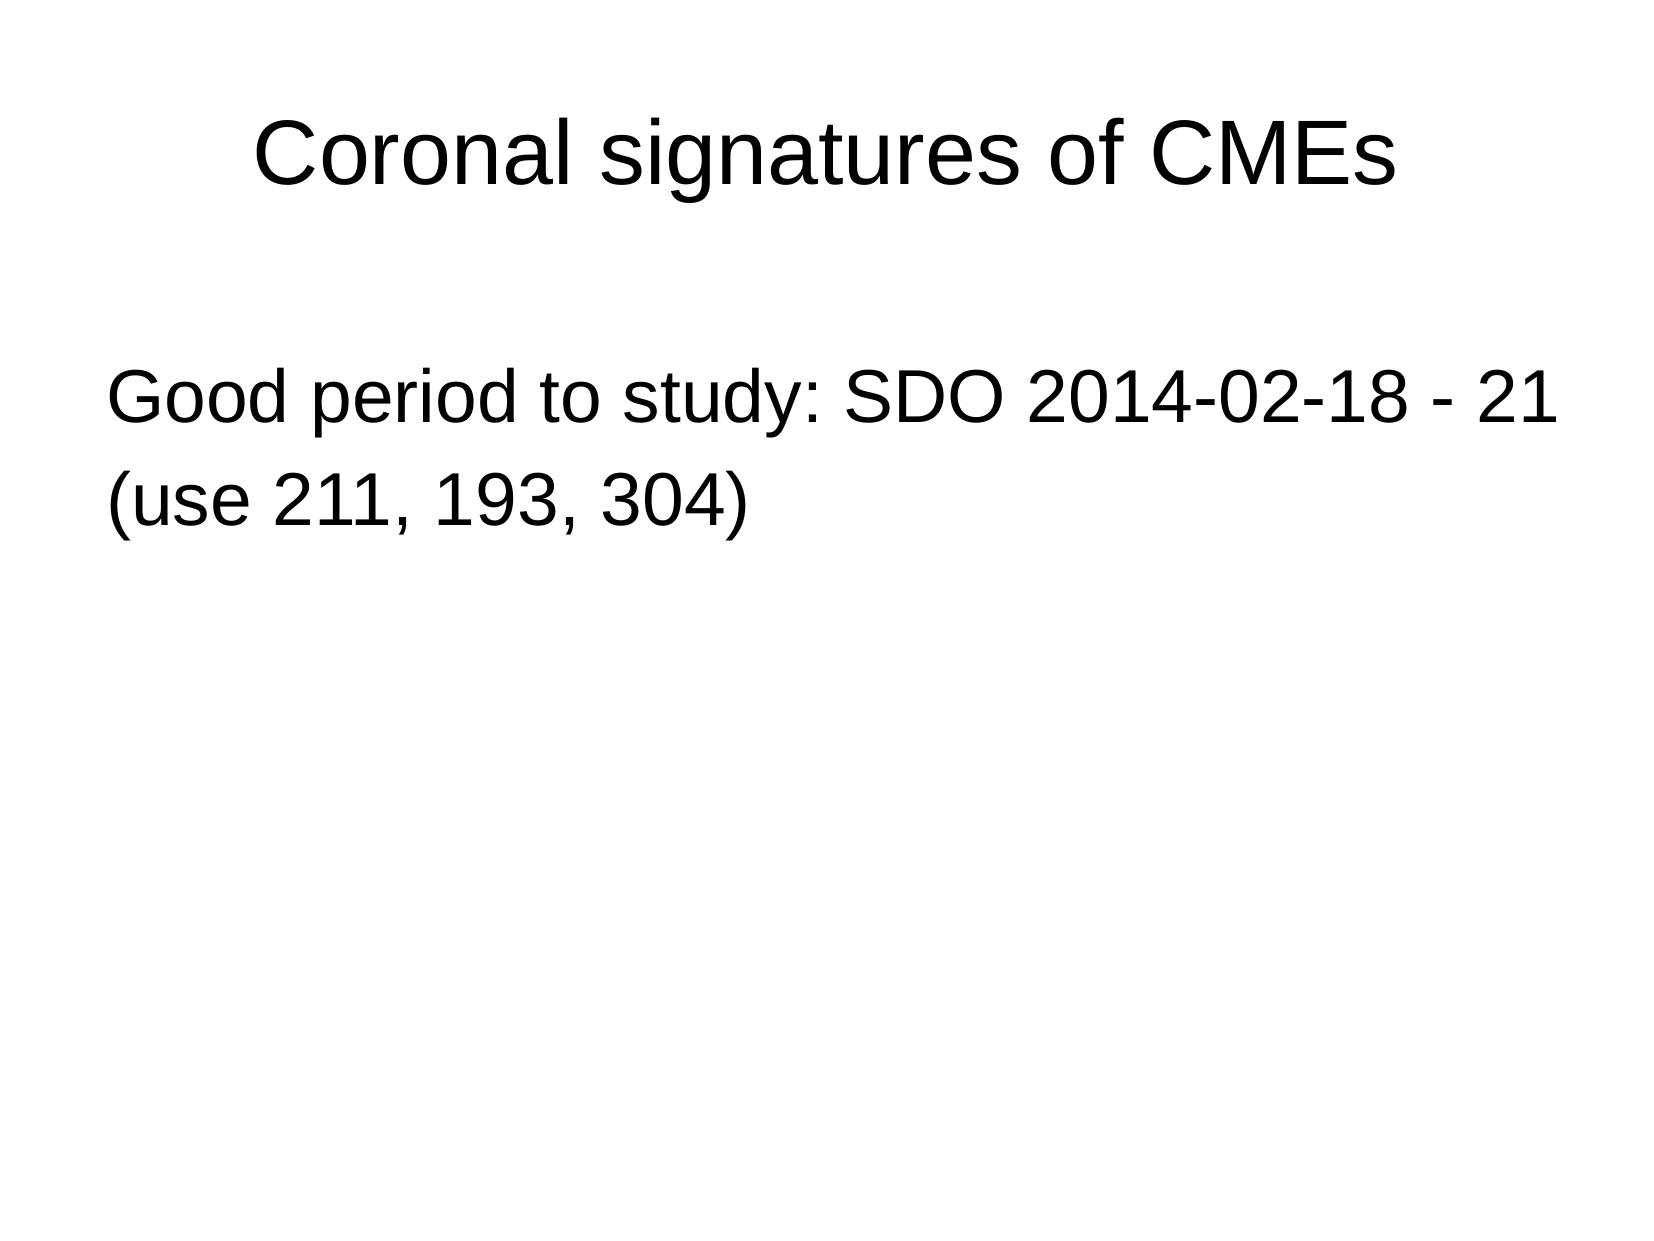

# Coronal signatures of CMEs
Good period to study: SDO 2014-02-18 - 21
(use 211, 193, 304)